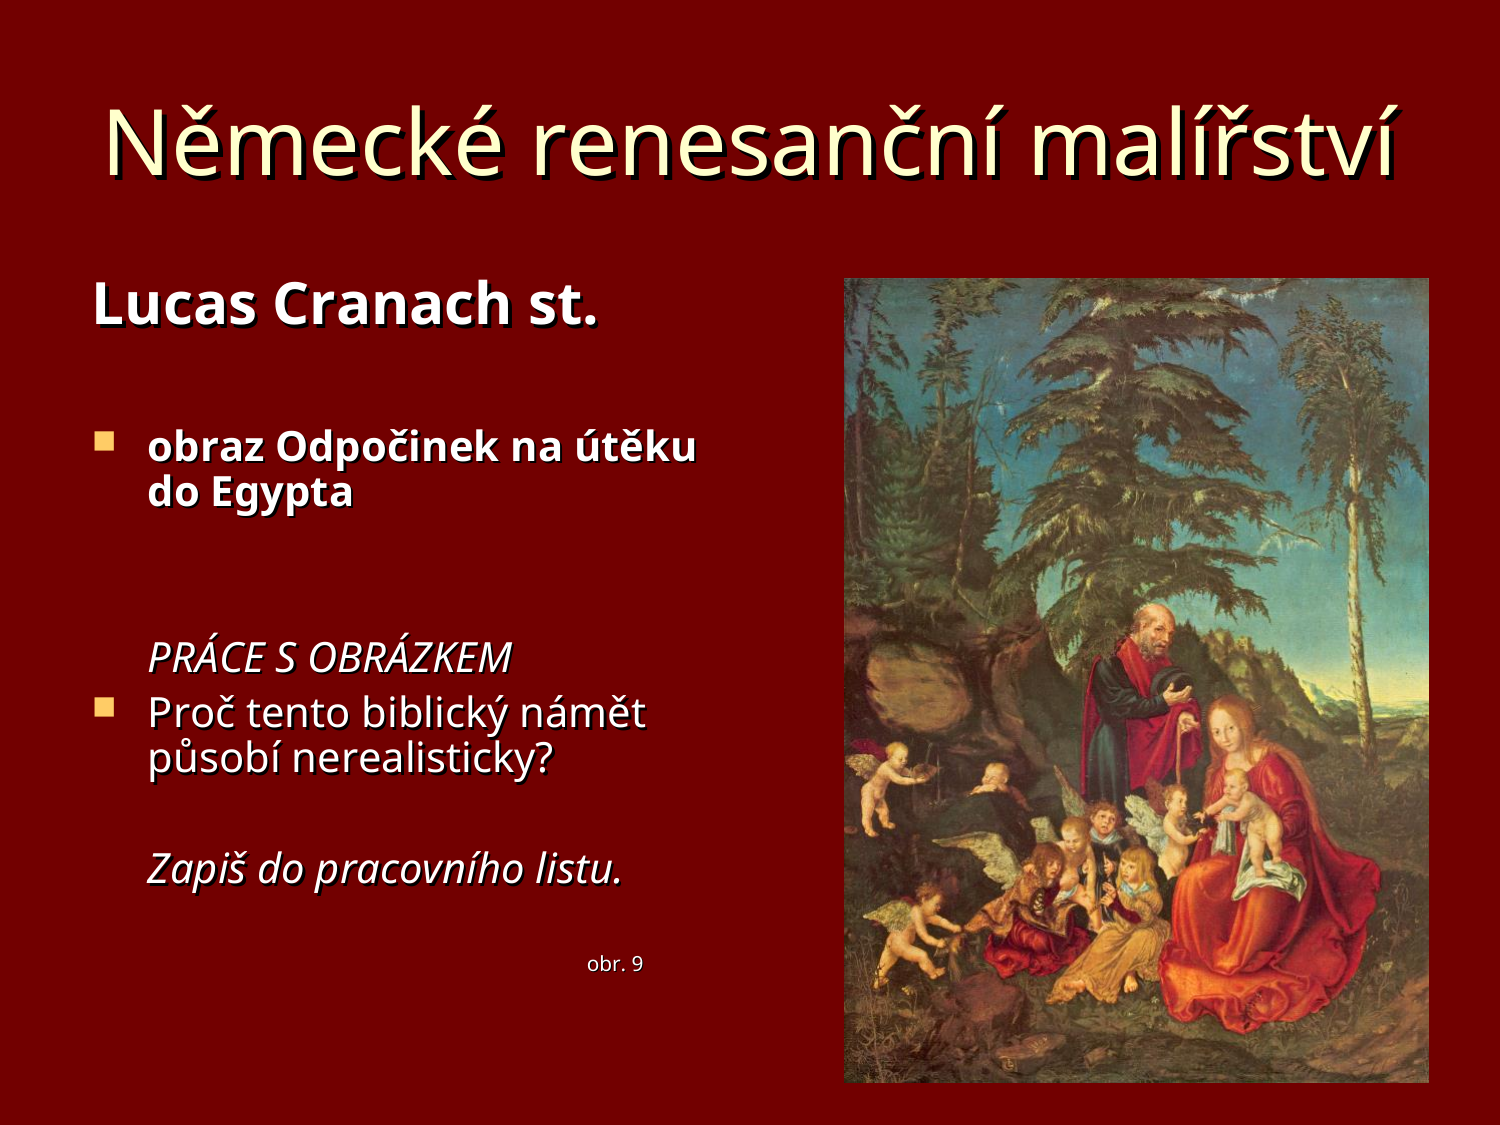

# Německé renesanční malířství
Lucas Cranach st.
obraz Odpočinek na útěku do Egypta
	PRÁCE S OBRÁZKEM
Proč tento biblický námět působí nerealisticky?
	Zapiš do pracovního listu.
 obr. 9